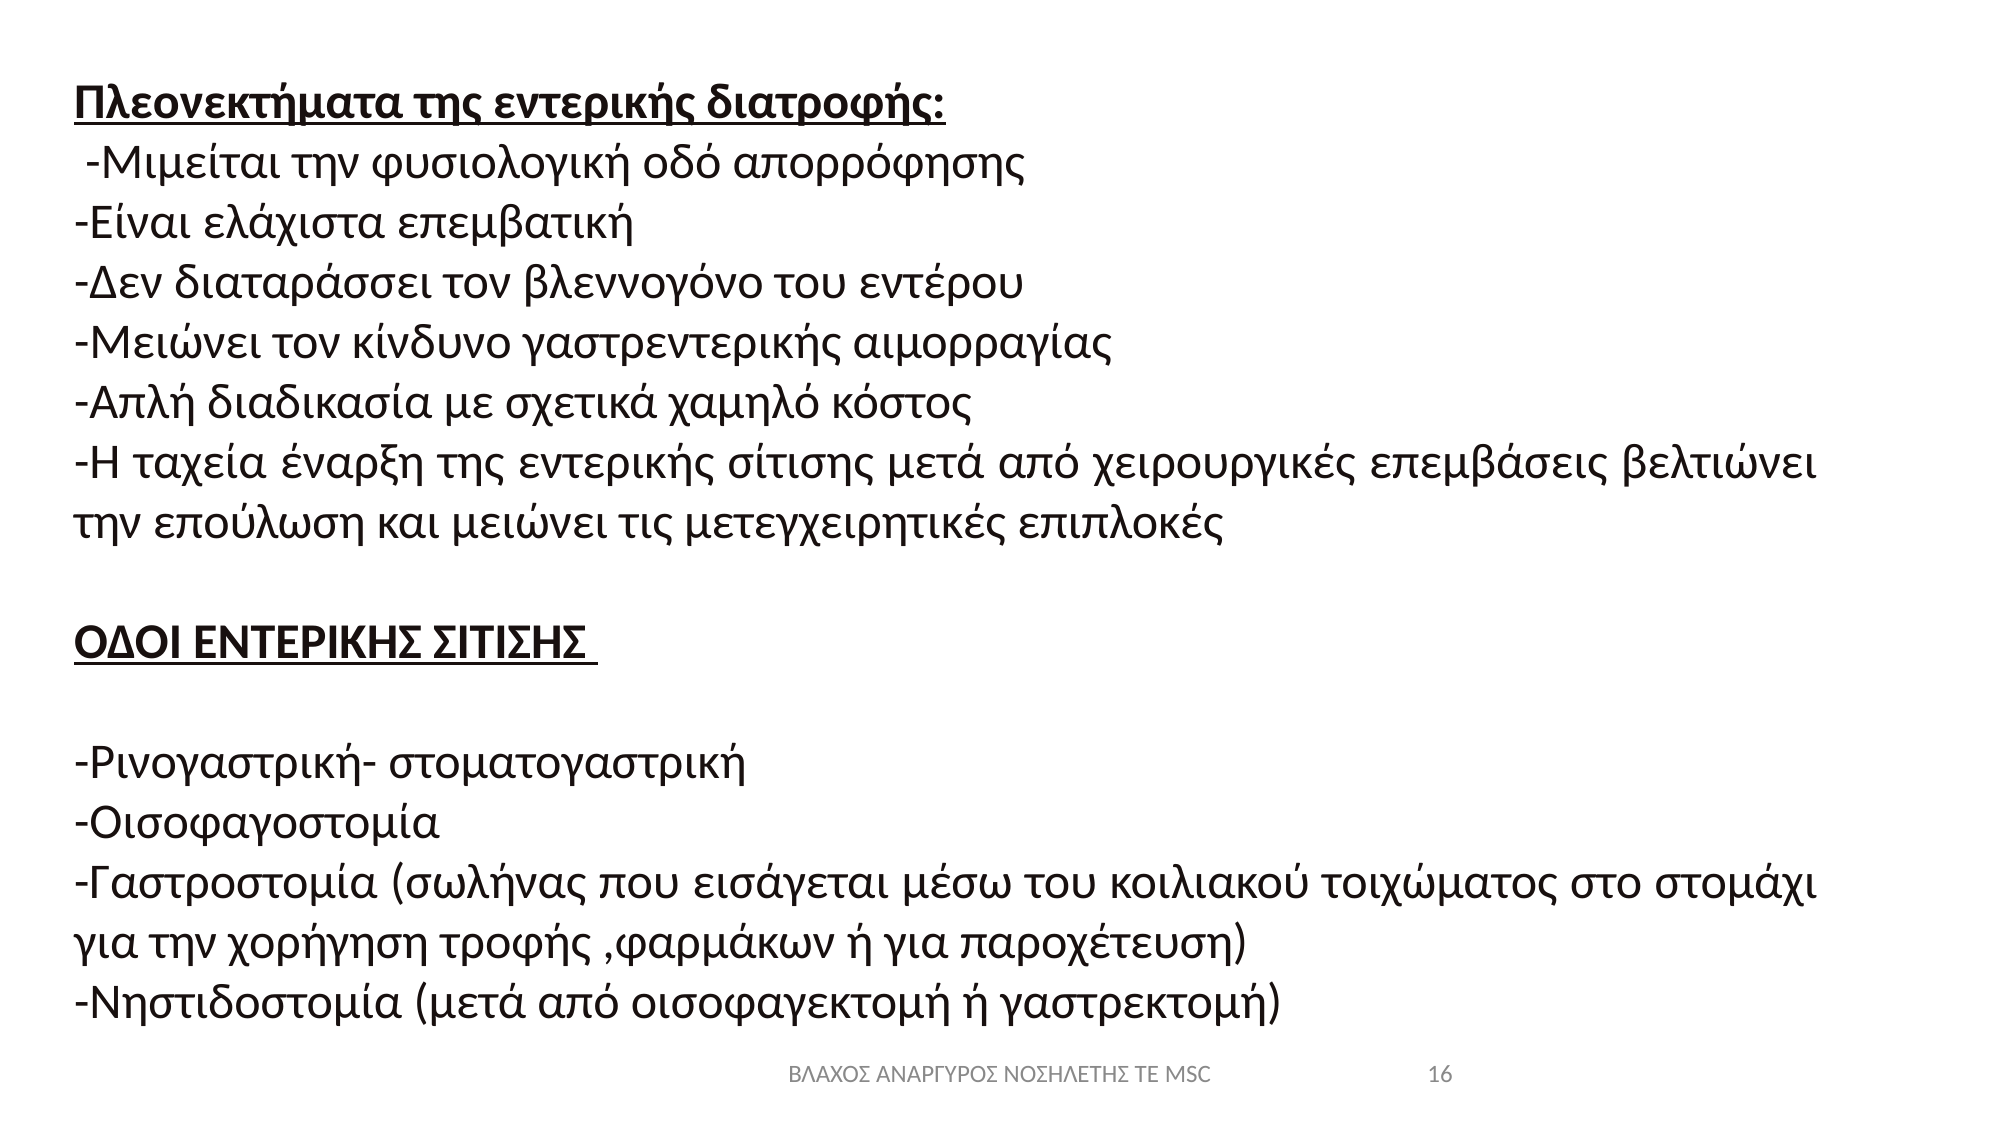

Πλεονεκτήματα της εντερικής διατροφής:
 -Μιμείται την φυσιολογική οδό απορρόφησης
-Είναι ελάχιστα επεμβατική
-Δεν διαταράσσει τον βλεννογόνο του εντέρου
-Μειώνει τον κίνδυνο γαστρεντερικής αιμορραγίας
-Απλή διαδικασία με σχετικά χαμηλό κόστος
-Η ταχεία έναρξη της εντερικής σίτισης μετά από χειρουργικές επεμβάσεις βελτιώνει την επούλωση και μειώνει τις μετεγχειρητικές επιπλοκές
ΟΔΟΙ ΕΝΤΕΡΙΚΗΣ ΣΙΤΙΣΗΣ
-Ρινογαστρική- στοματογαστρική
-Οισοφαγοστομία
-Γαστροστομία (σωλήνας που εισάγεται μέσω του κοιλιακού τοιχώματος στο στομάχι για την χορήγηση τροφής ,φαρμάκων ή για παροχέτευση)
-Νηστιδοστομία (μετά από οισοφαγεκτομή ή γαστρεκτομή)
ΒΛΑΧΟΣ ΑΝΑΡΓΥΡΟΣ ΝΟΣΗΛΕΤΗΣ ΤΕ MSC